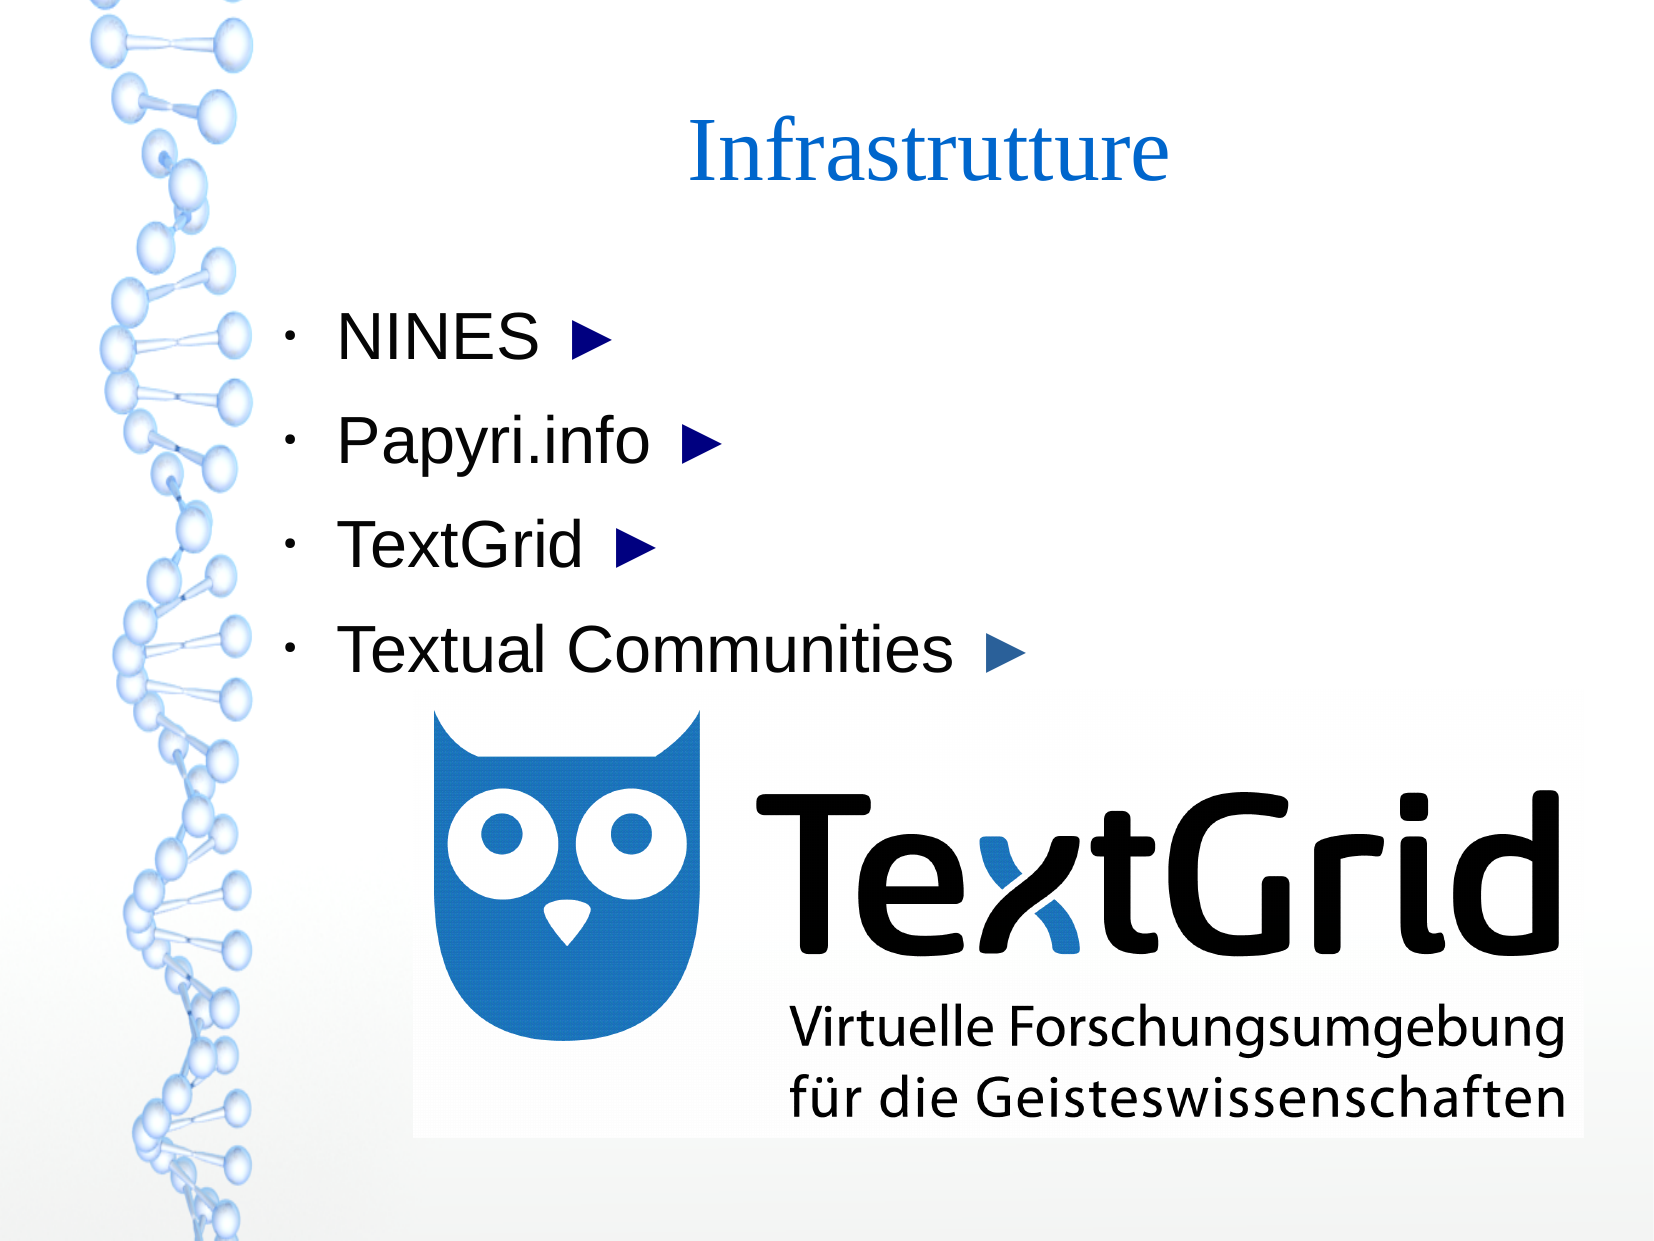

# Infrastrutture
NINES ►
Papyri.info ►
TextGrid ►
Textual Communities ►